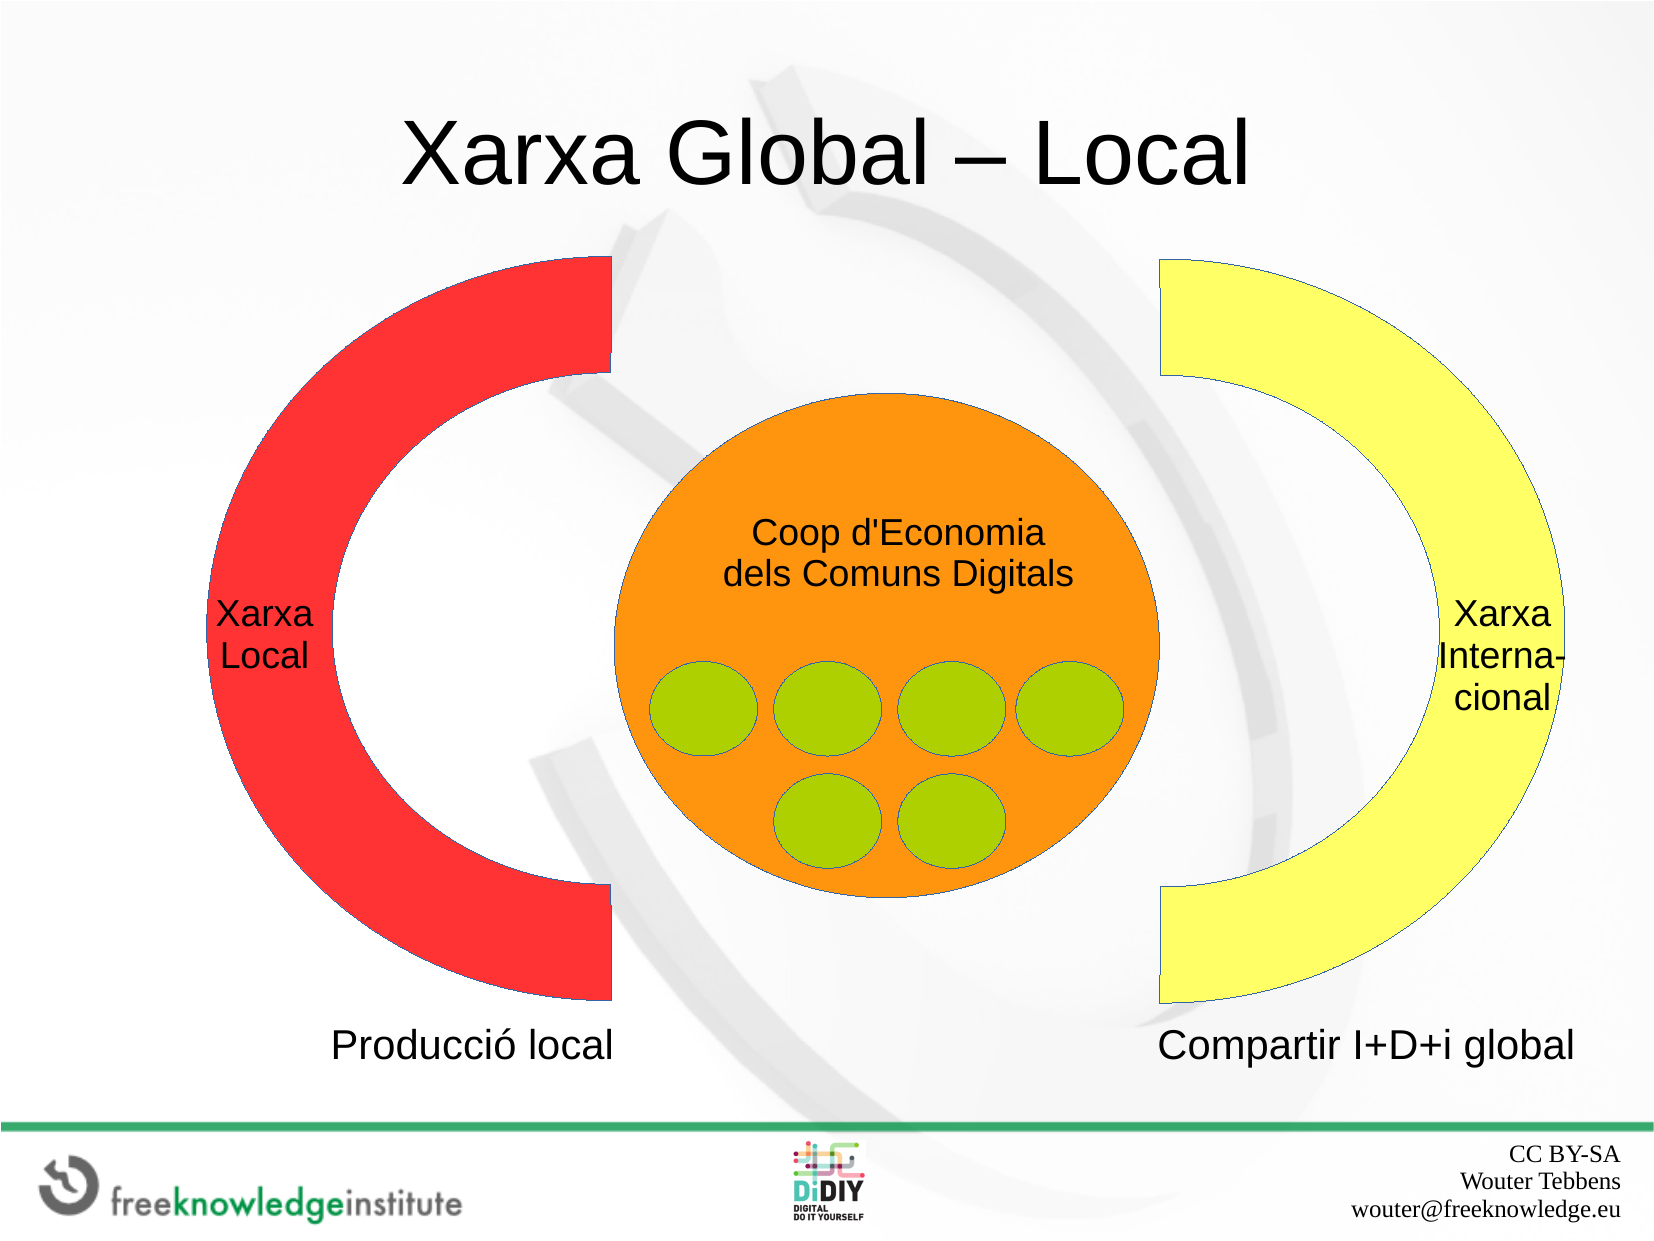

# Xarxa Global – Local
Coop d'Economia
dels Comuns Digitals
Xarxa
Interna-
cional
Xarxa
Local
Producció local
Compartir I+D+i global